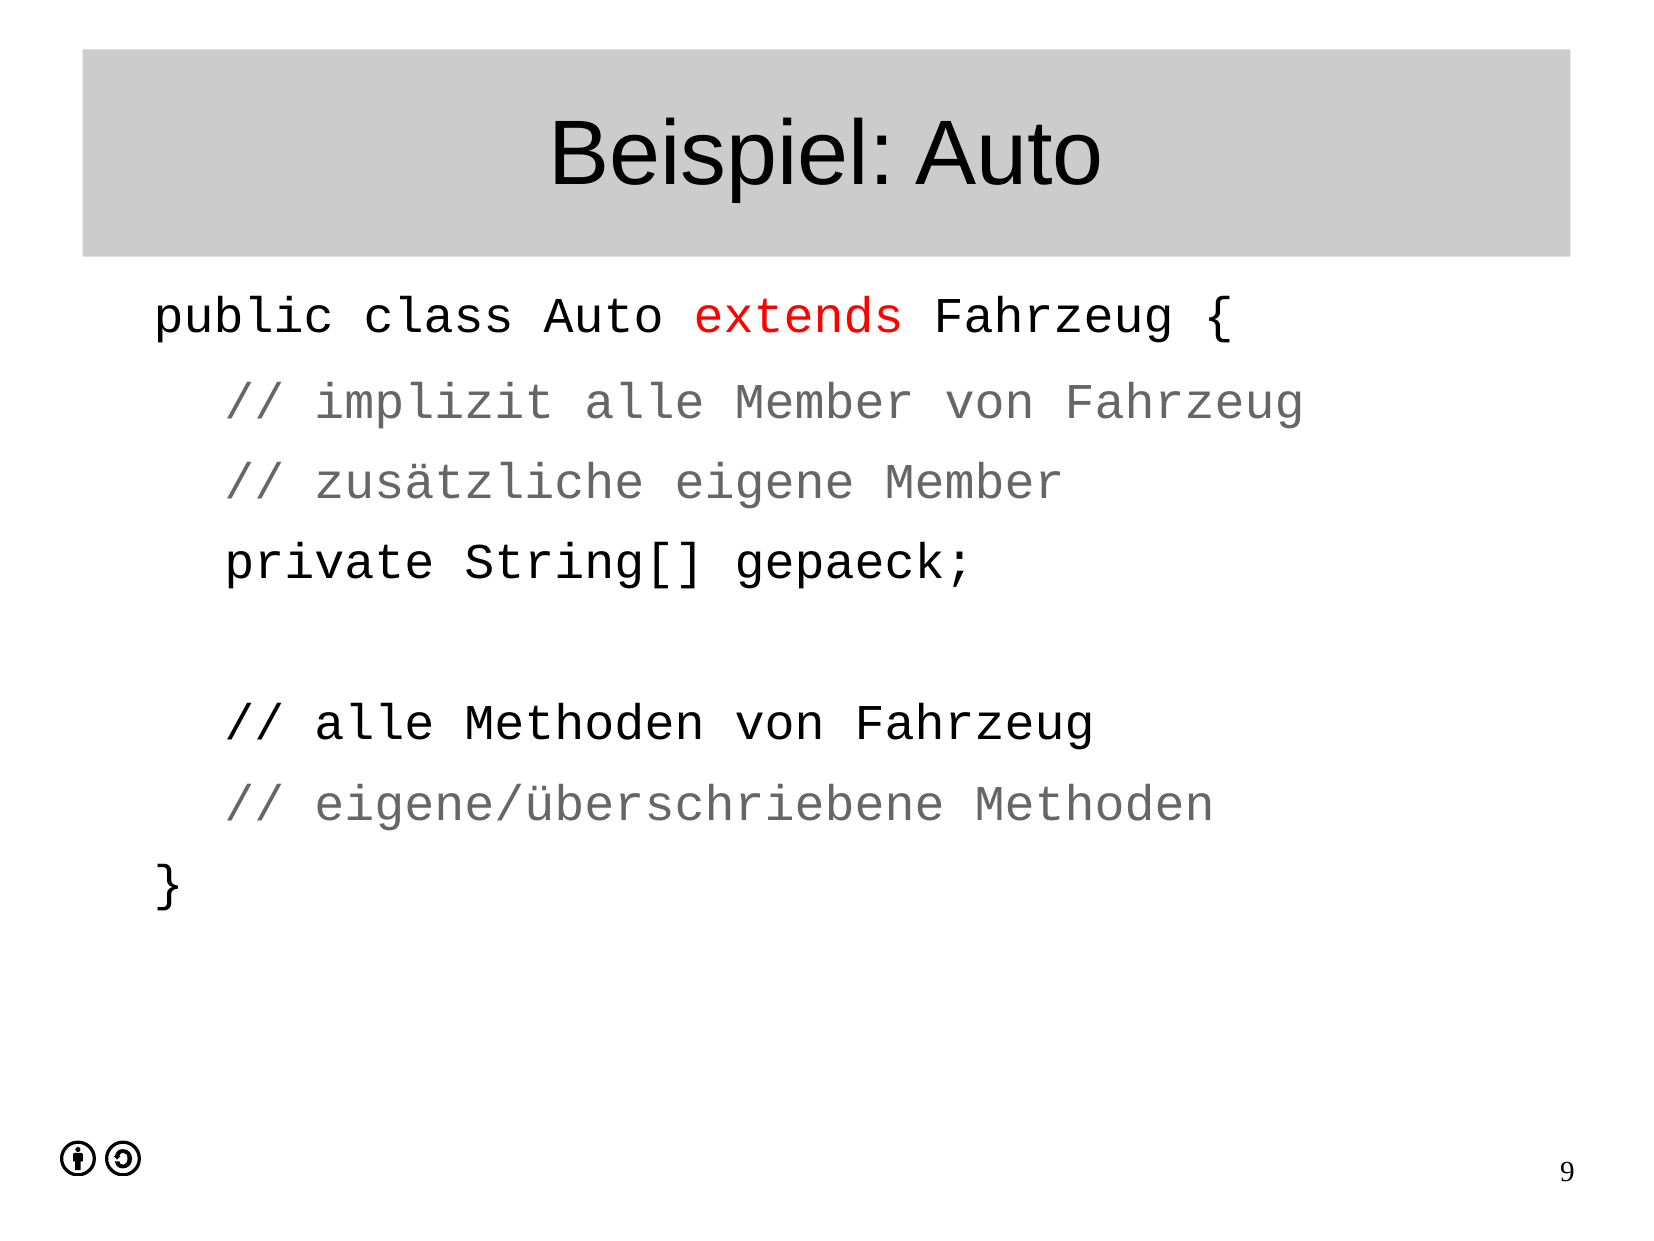

# Beispiel: Auto
public class Auto extends Fahrzeug {
// implizit alle Member von Fahrzeug
// zusätzliche eigene Member
private String[] gepaeck;
// alle Methoden von Fahrzeug
// eigene/überschriebene Methoden
}
9